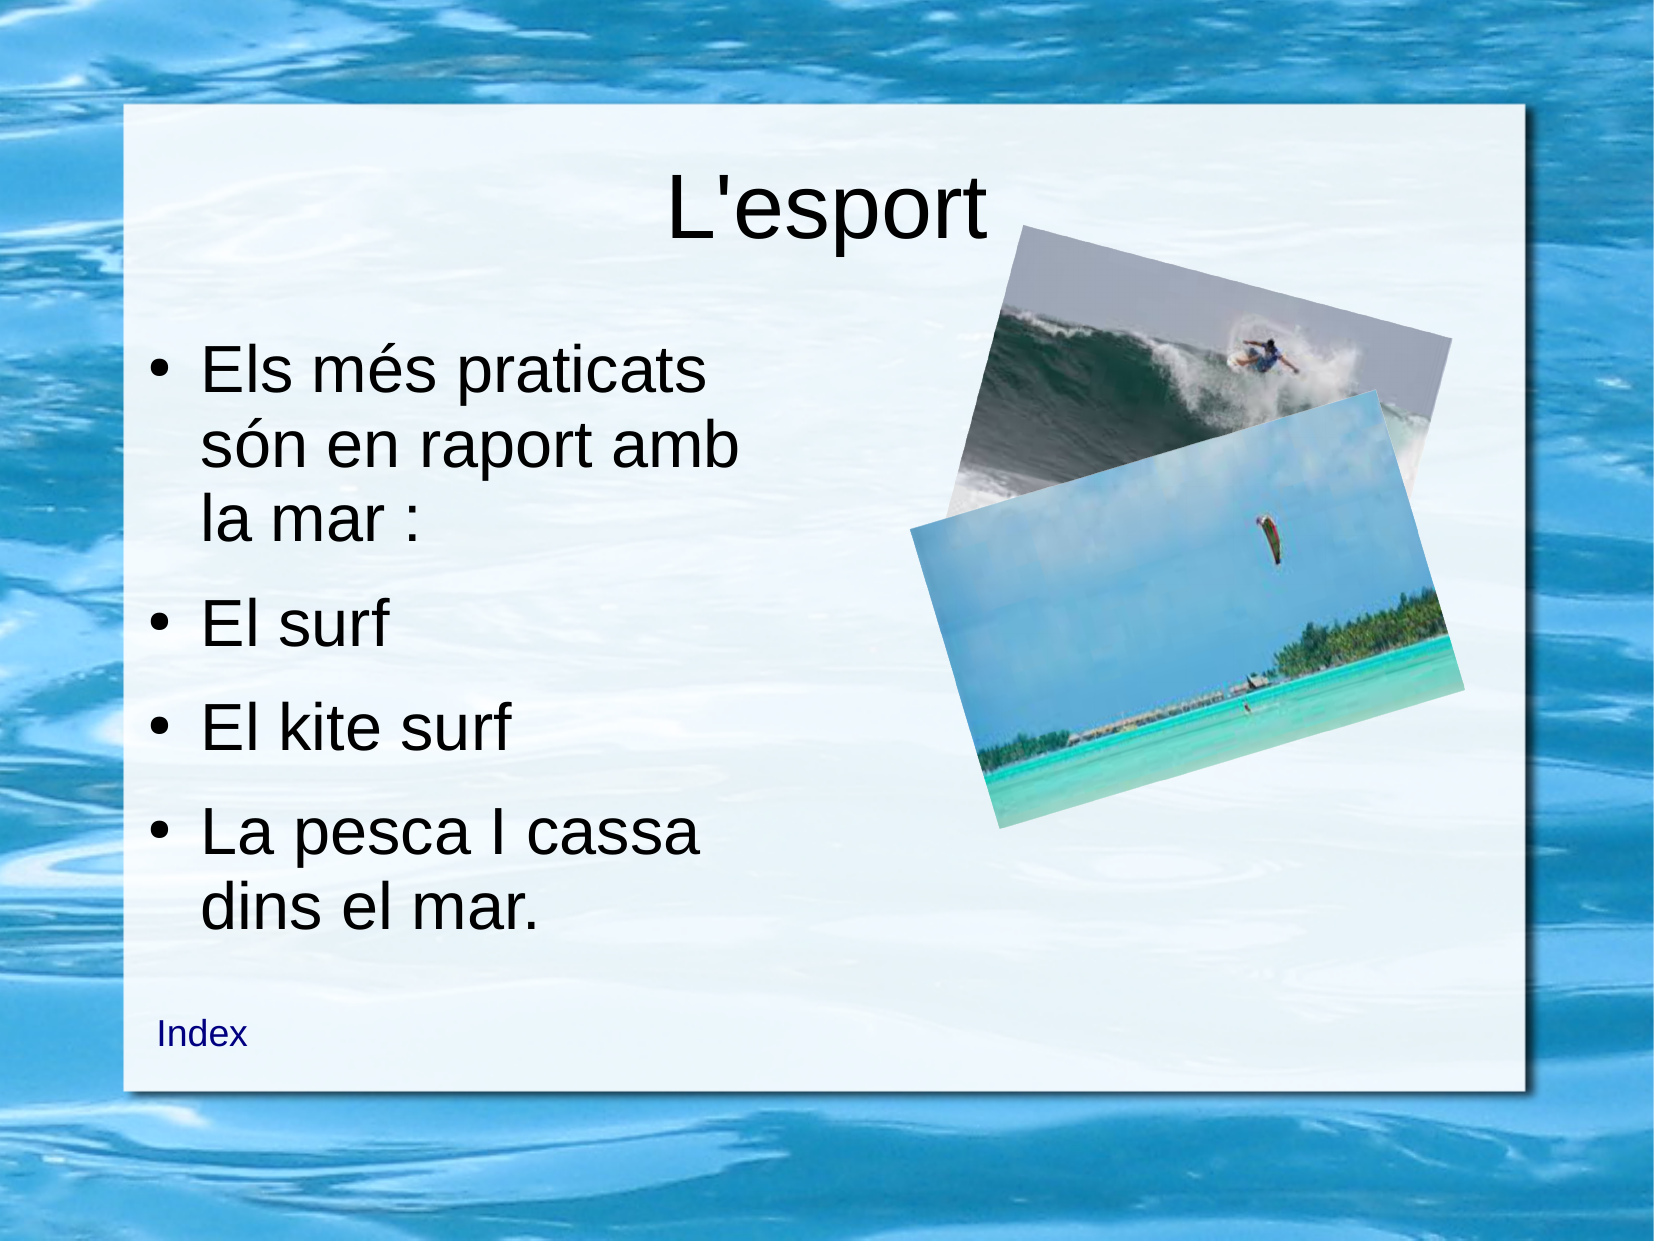

# L'esport
Els més praticats són en raport amb la mar :
El surf
El kite surf
La pesca I cassa dins el mar.
Index